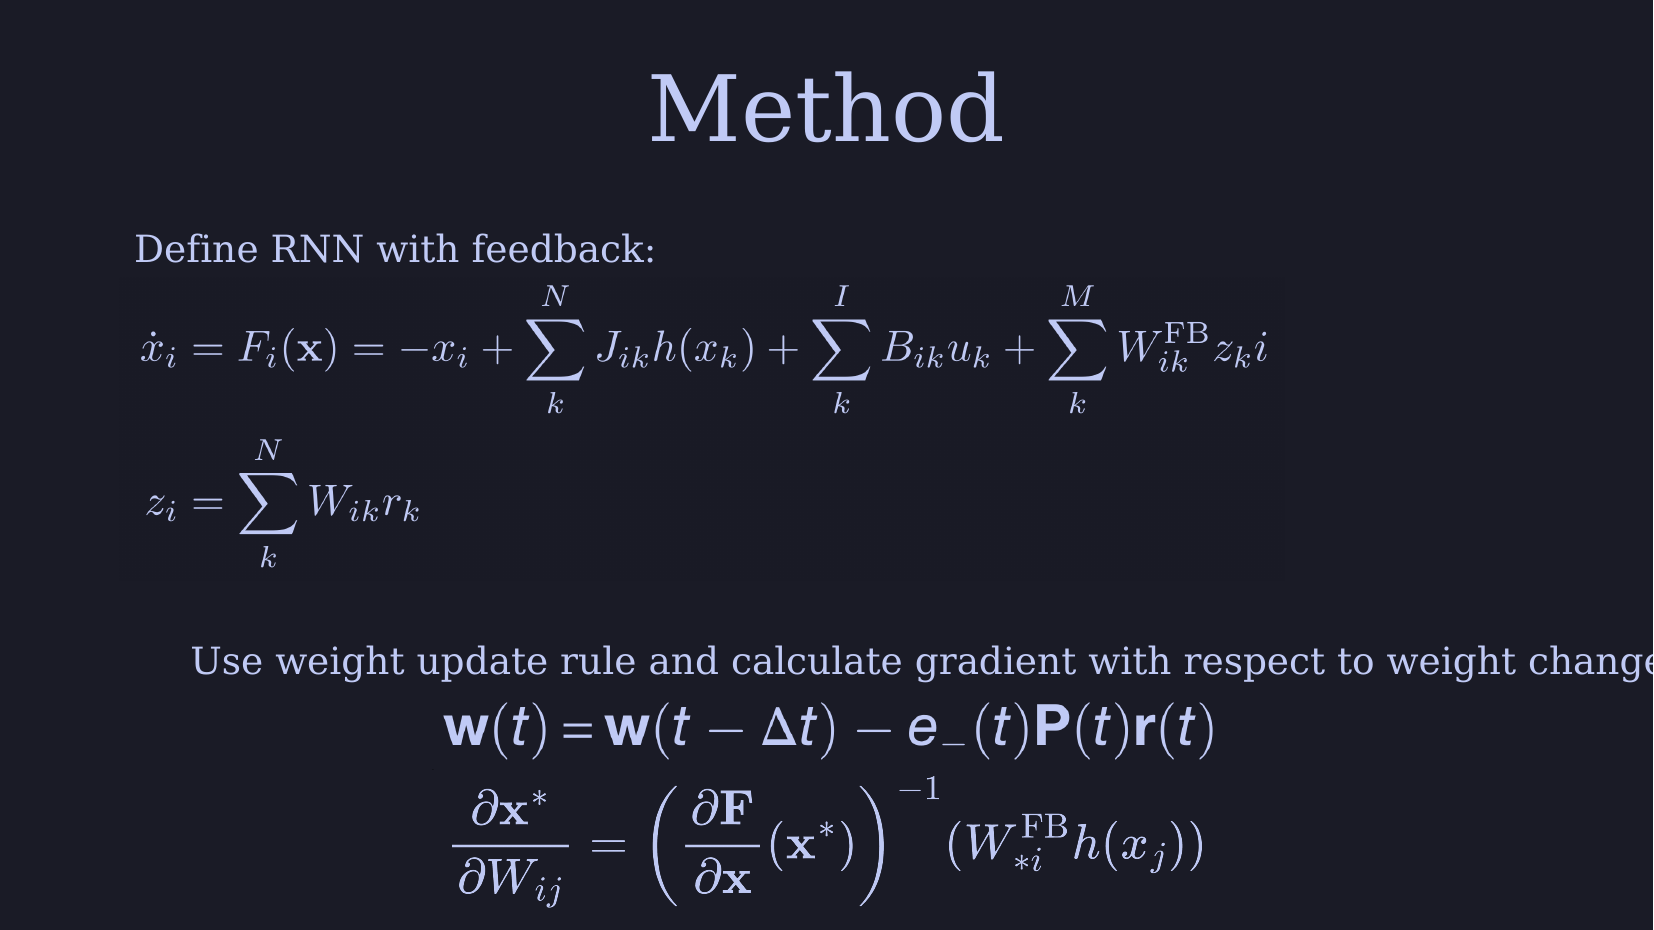

# Method
Define RNN with feedback:
Use weight update rule and calculate gradient with respect to weight change: